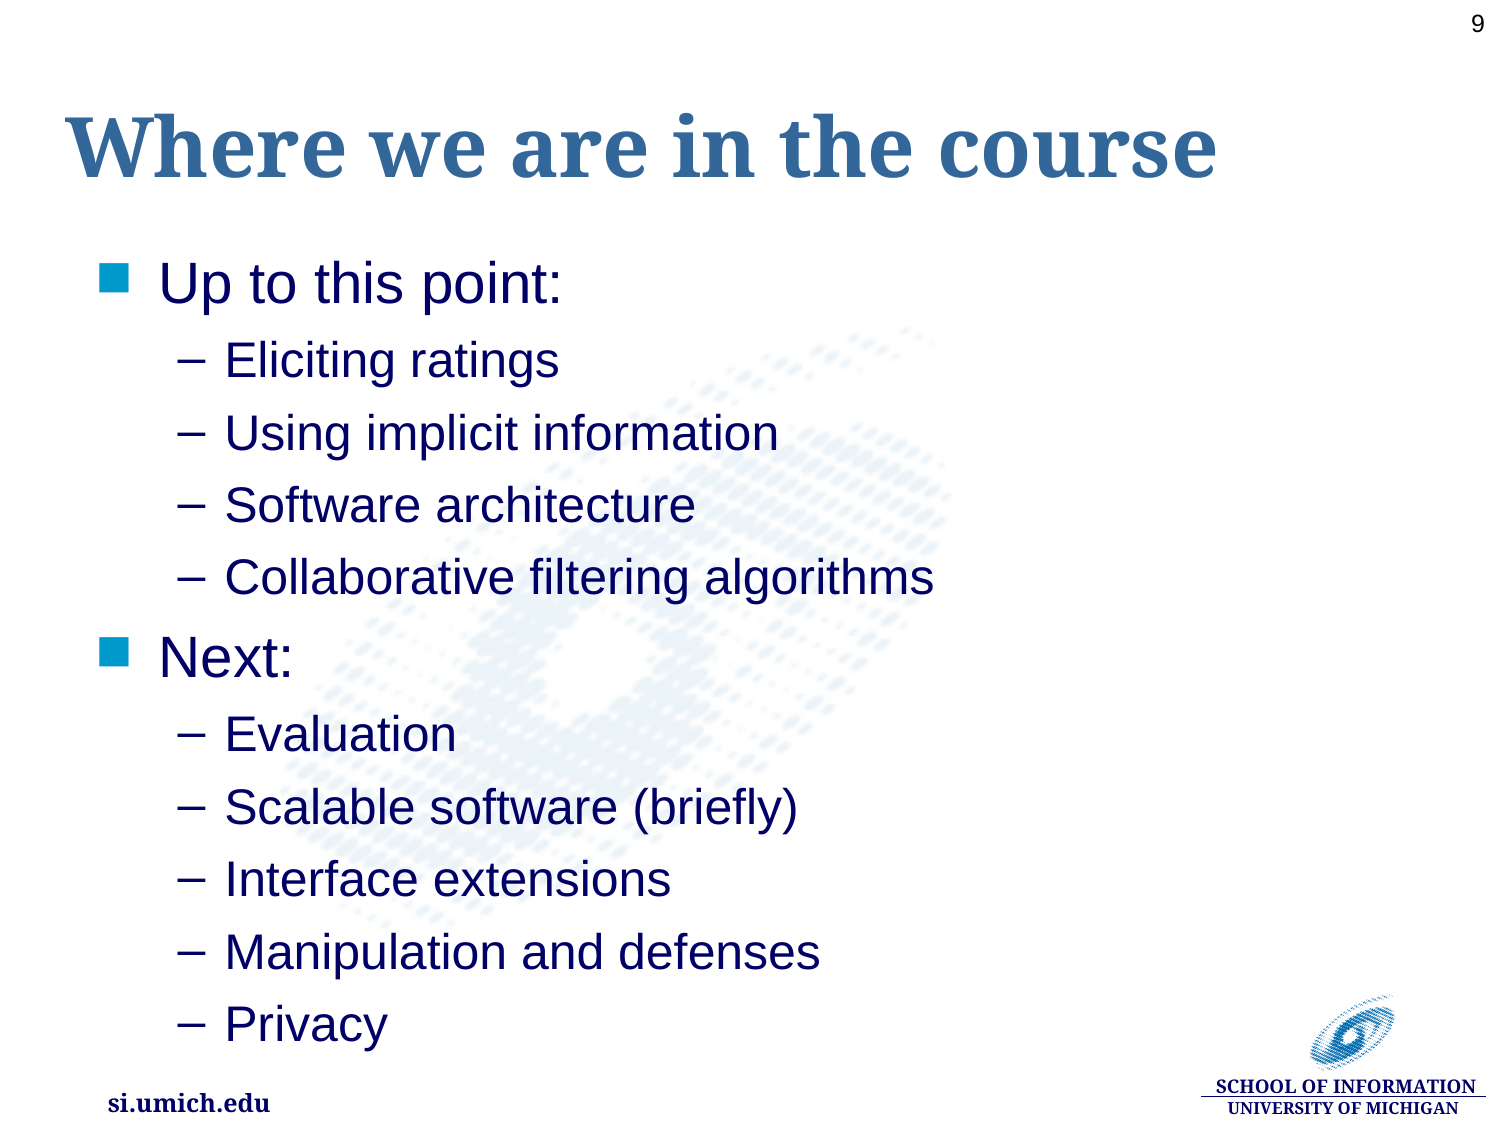

# Where we are in the course
Up to this point:
Eliciting ratings
Using implicit information
Software architecture
Collaborative filtering algorithms
Next:
Evaluation
Scalable software (briefly)
Interface extensions
Manipulation and defenses
Privacy